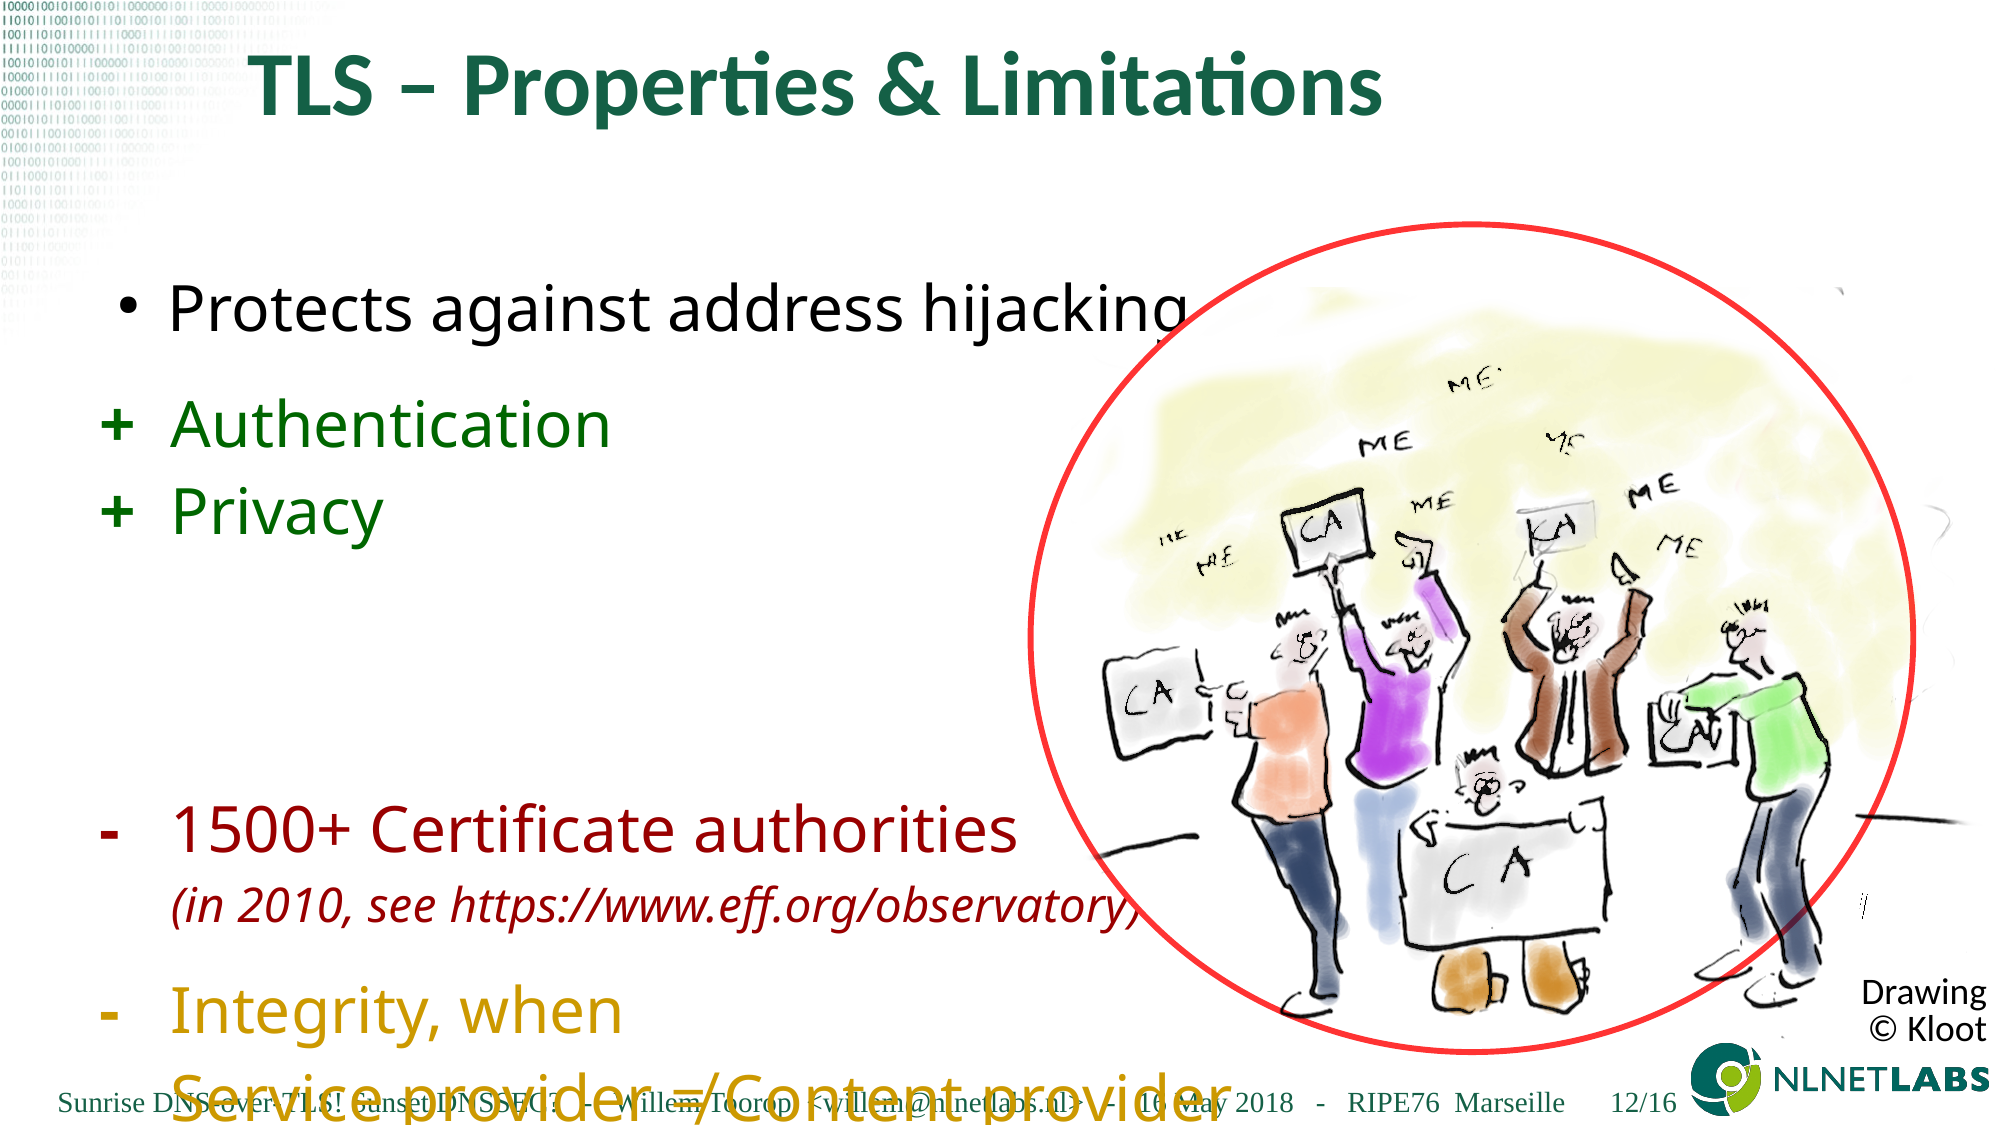

# TLS – Properties & Limitations
Protects against address hijacking
+	Authentication
+	Privacy
-	1500+ Certificate authorities
	(in 2010, see https://www.eff.org/observatory)
-	Integrity, when
	Service provider ≠ Content provider
Drawing
© Kloot
Sunrise DNS-over-TLS! Sunset DNSSEC? - Willem Toorop <willem@nlnetlabs.nl> - 16 May 2018 - RIPE76 Marseille
12